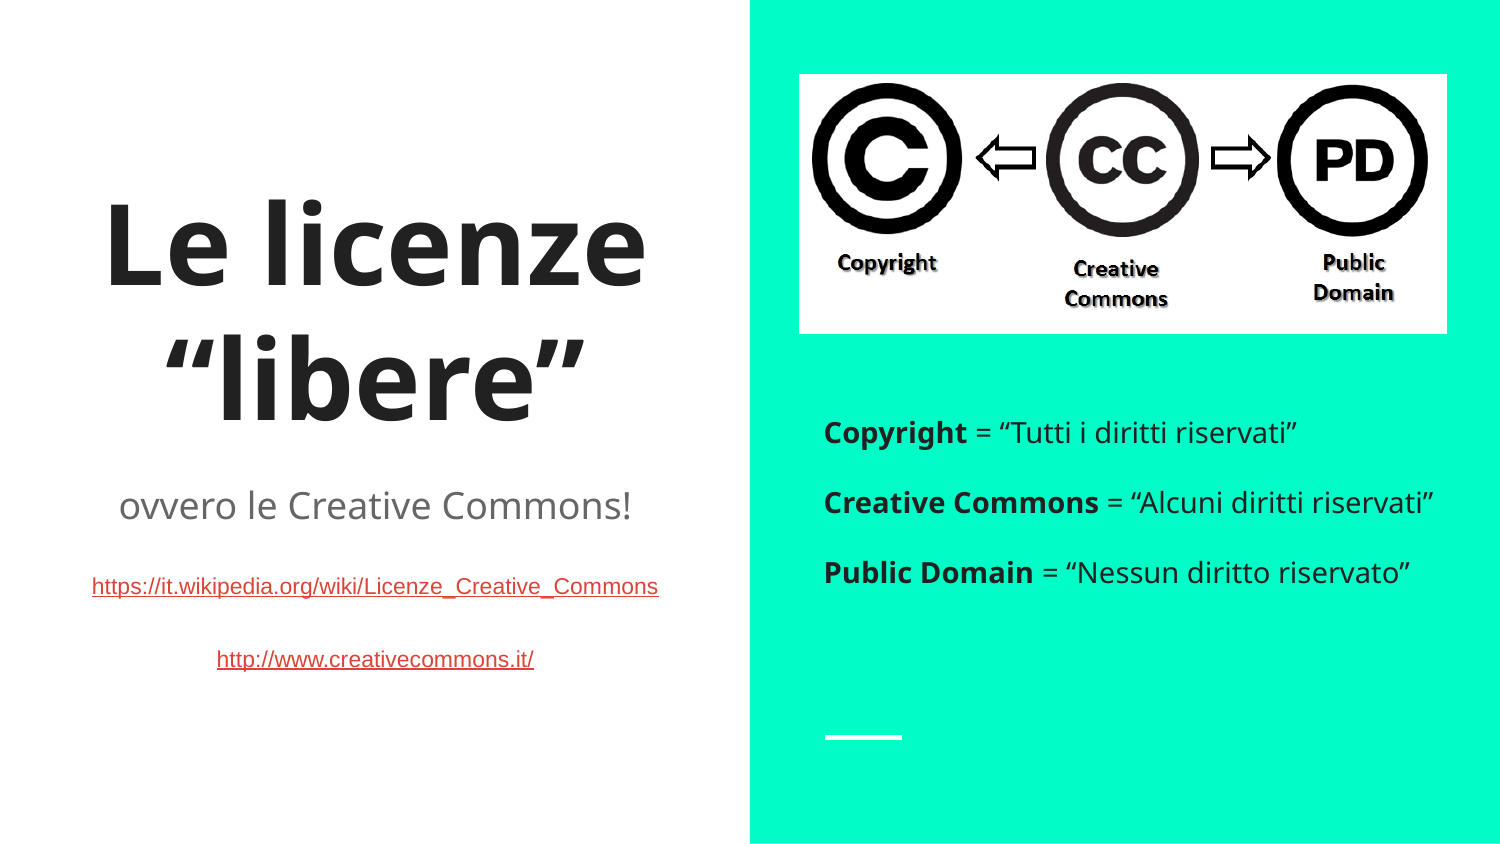

Copyright = “Tutti i diritti riservati”
Creative Commons = “Alcuni diritti riservati”
Public Domain = “Nessun diritto riservato”
# Le licenze “libere”
ovvero le Creative Commons!
https://it.wikipedia.org/wiki/Licenze_Creative_Commons
http://www.creativecommons.it/